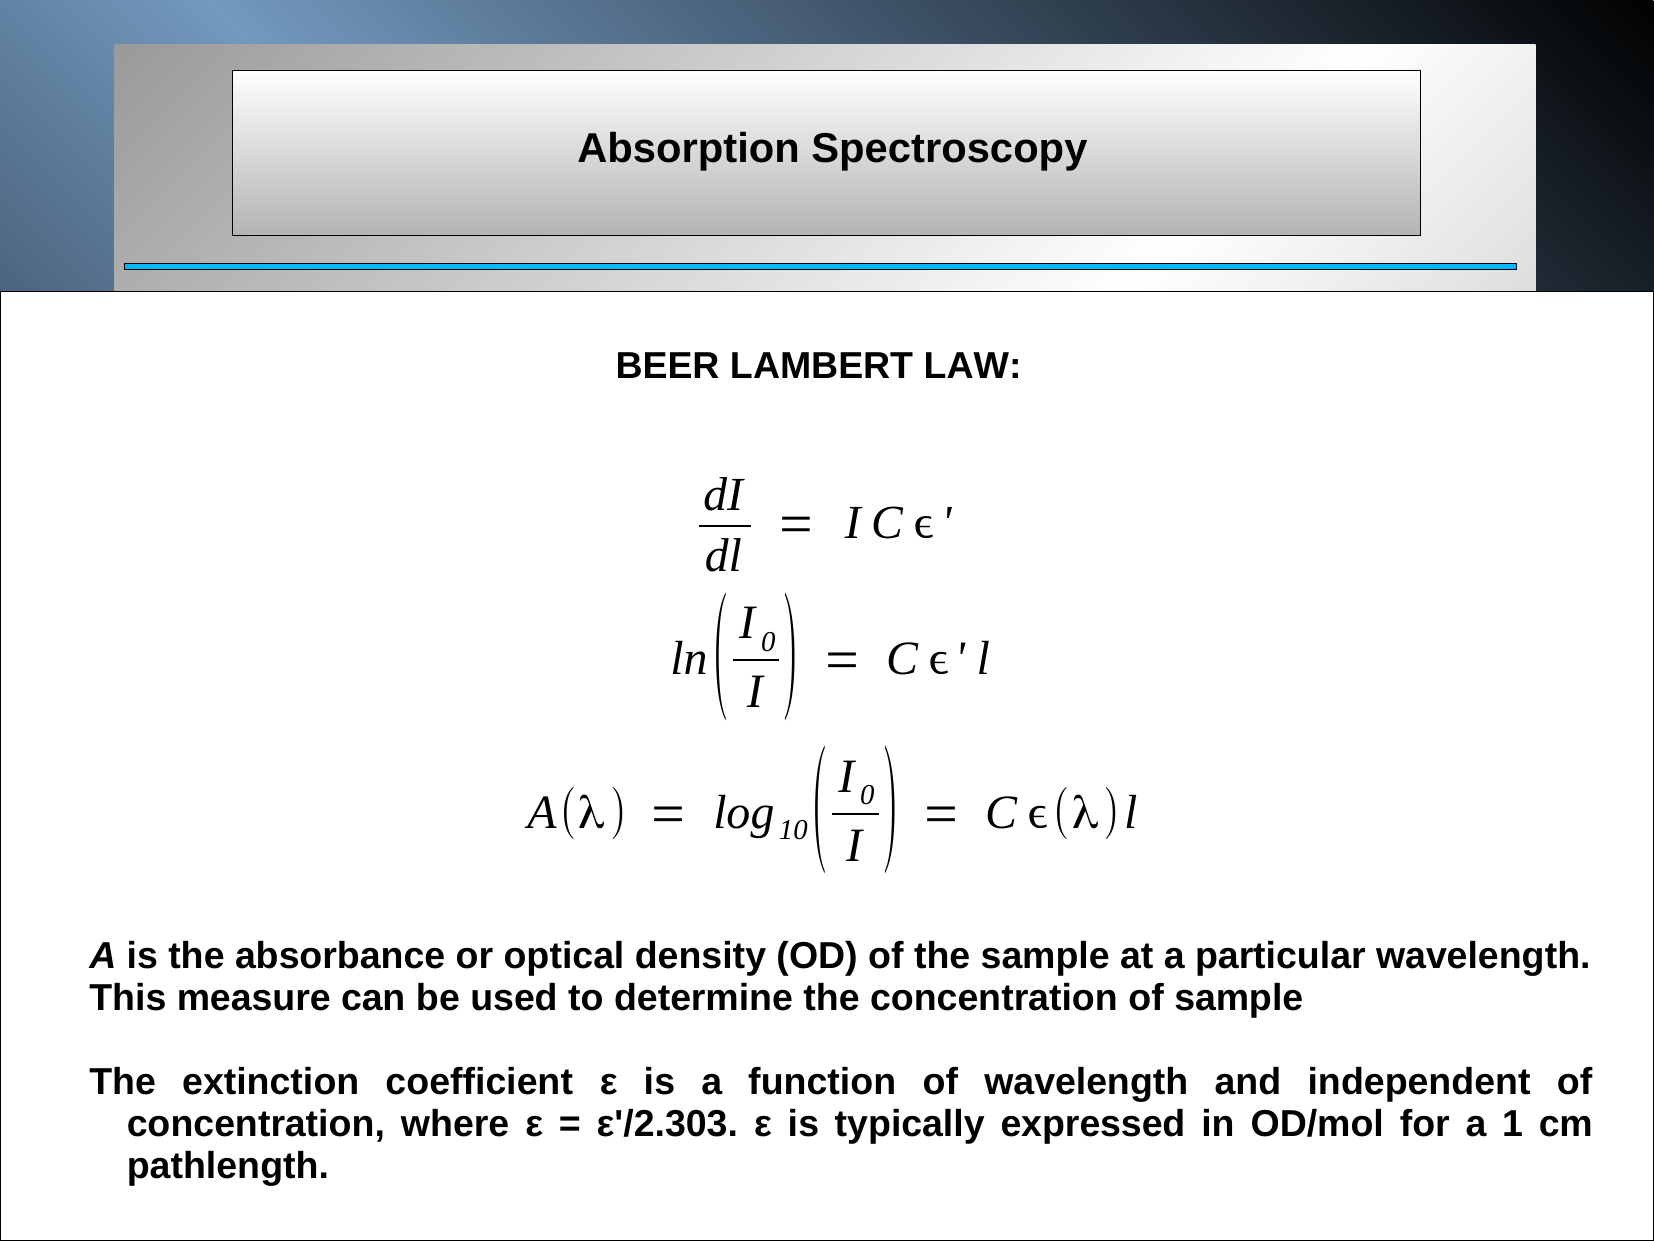

Absorption Spectroscopy
BEER LAMBERT LAW:
A is the absorbance or optical density (OD) of the sample at a particular wavelength.
This measure can be used to determine the concentration of sample
The extinction coefficient ε is a function of wavelength and independent of concentration, where ε = ε'/2.303. ε is typically expressed in OD/mol for a 1 cm pathlength.